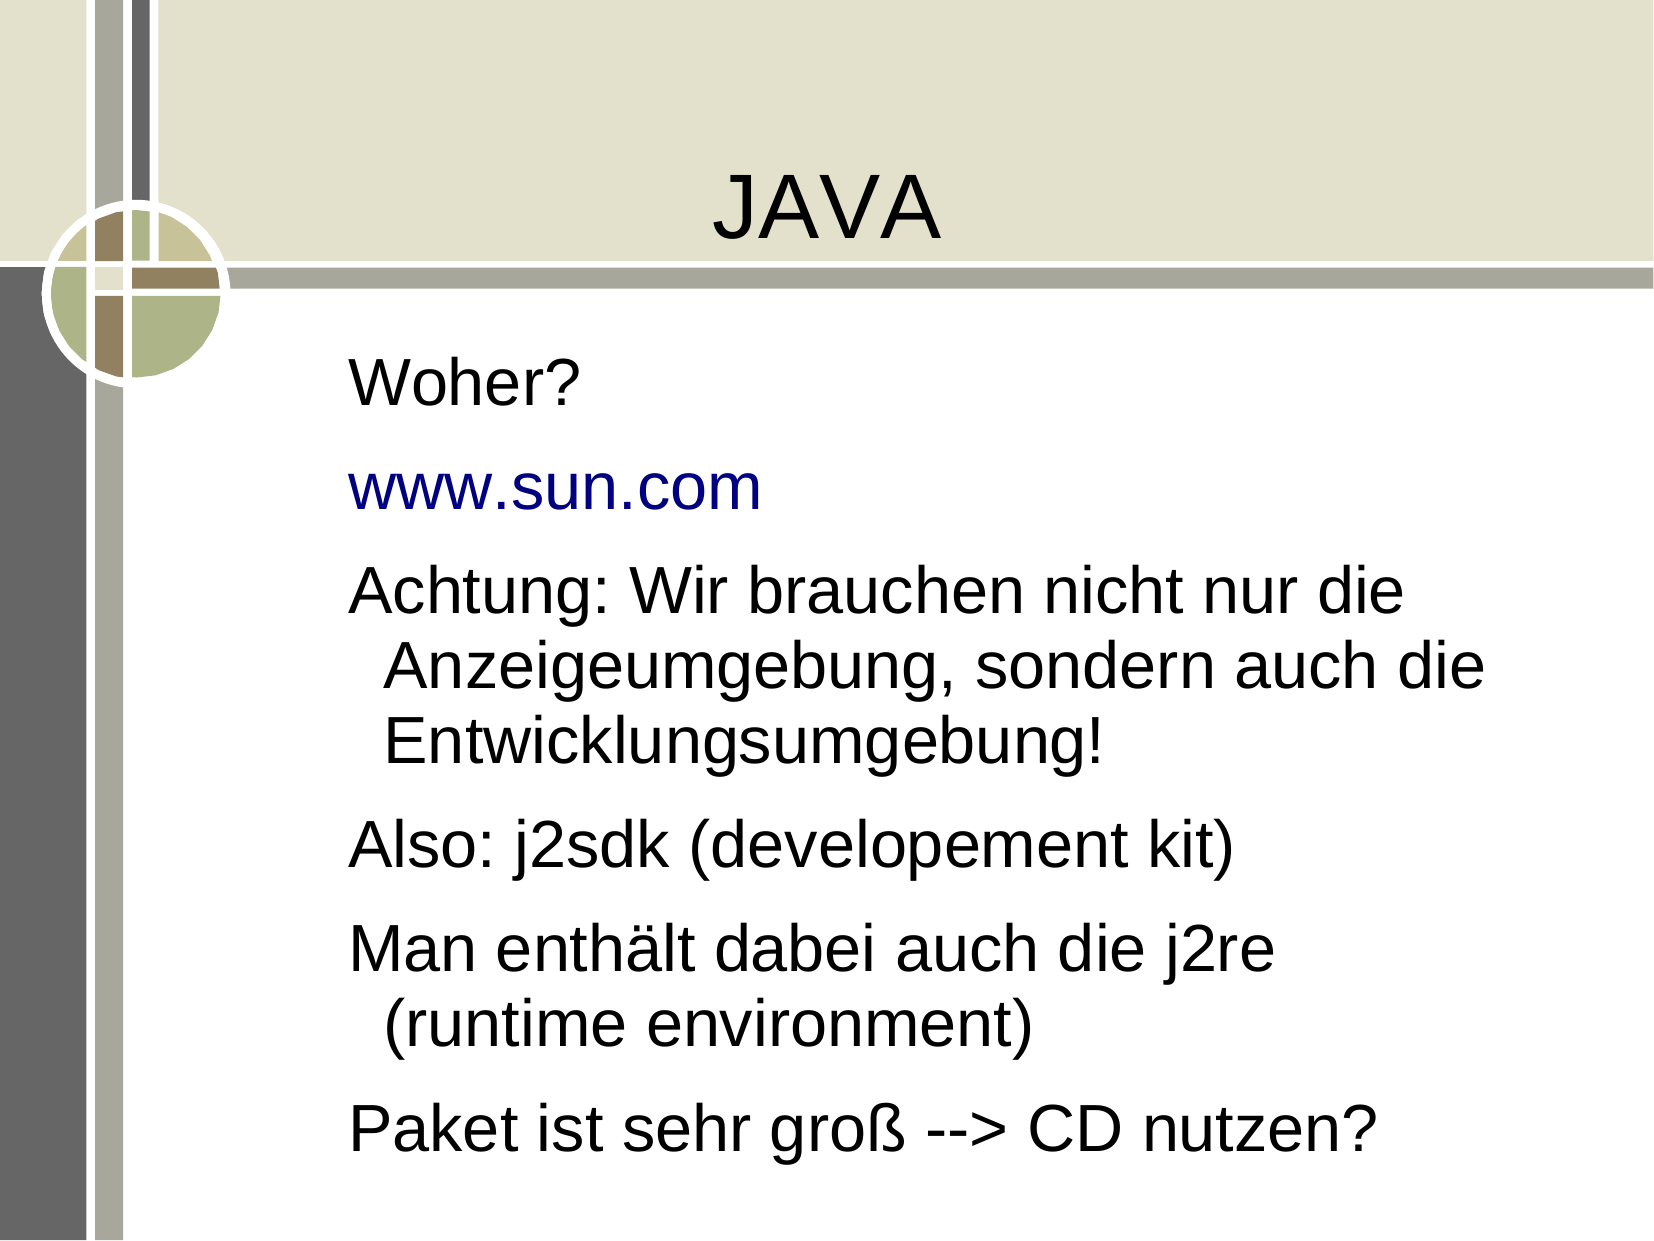

# JAVA
Woher?
www.sun.com
Achtung: Wir brauchen nicht nur die Anzeigeumgebung, sondern auch die Entwicklungsumgebung!
Also: j2sdk (developement kit)
Man enthält dabei auch die j2re (runtime environment)
Paket ist sehr groß --> CD nutzen?